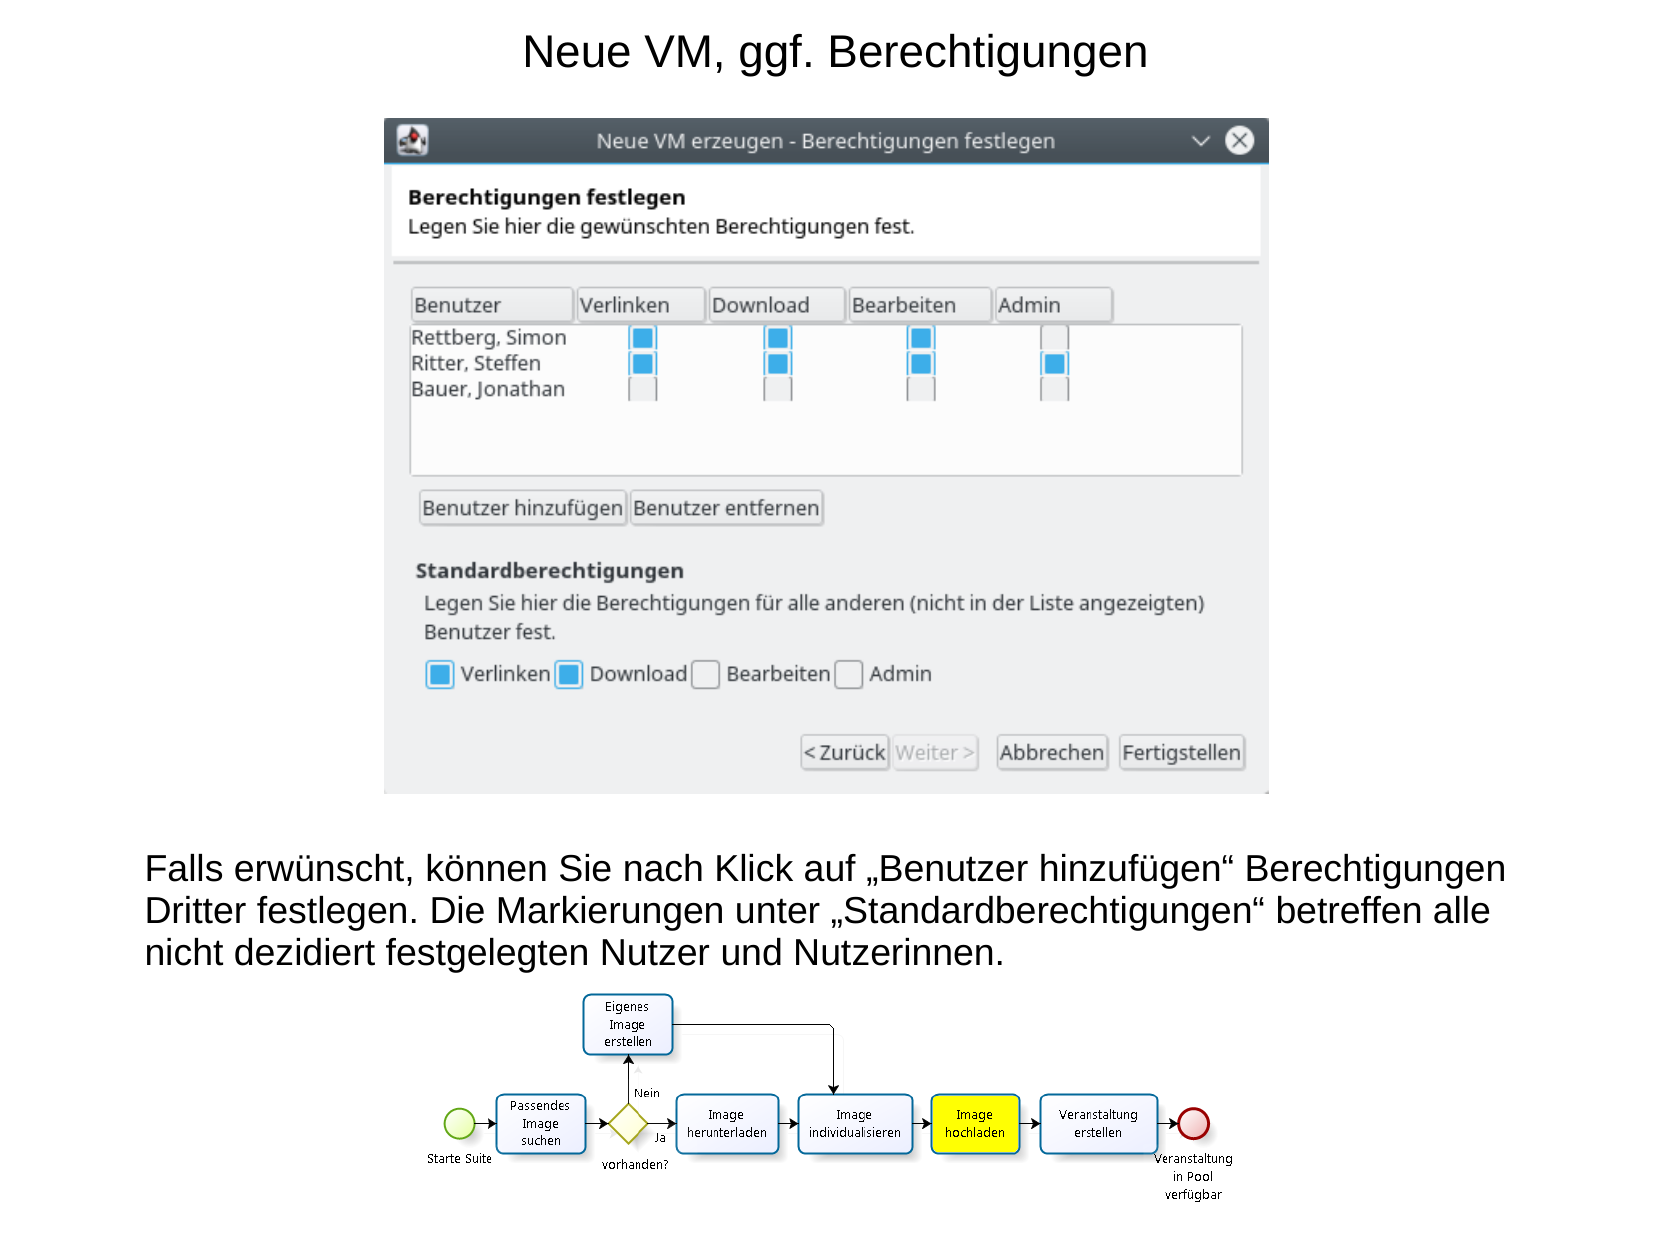

# Neue VM, ggf. Berechtigungen
Falls erwünscht, können Sie nach Klick auf „Benutzer hinzufügen“ Berechtigungen Dritter festlegen. Die Markierungen unter „Standardberechtigungen“ betreffen alle nicht dezidiert festgelegten Nutzer und Nutzerinnen.